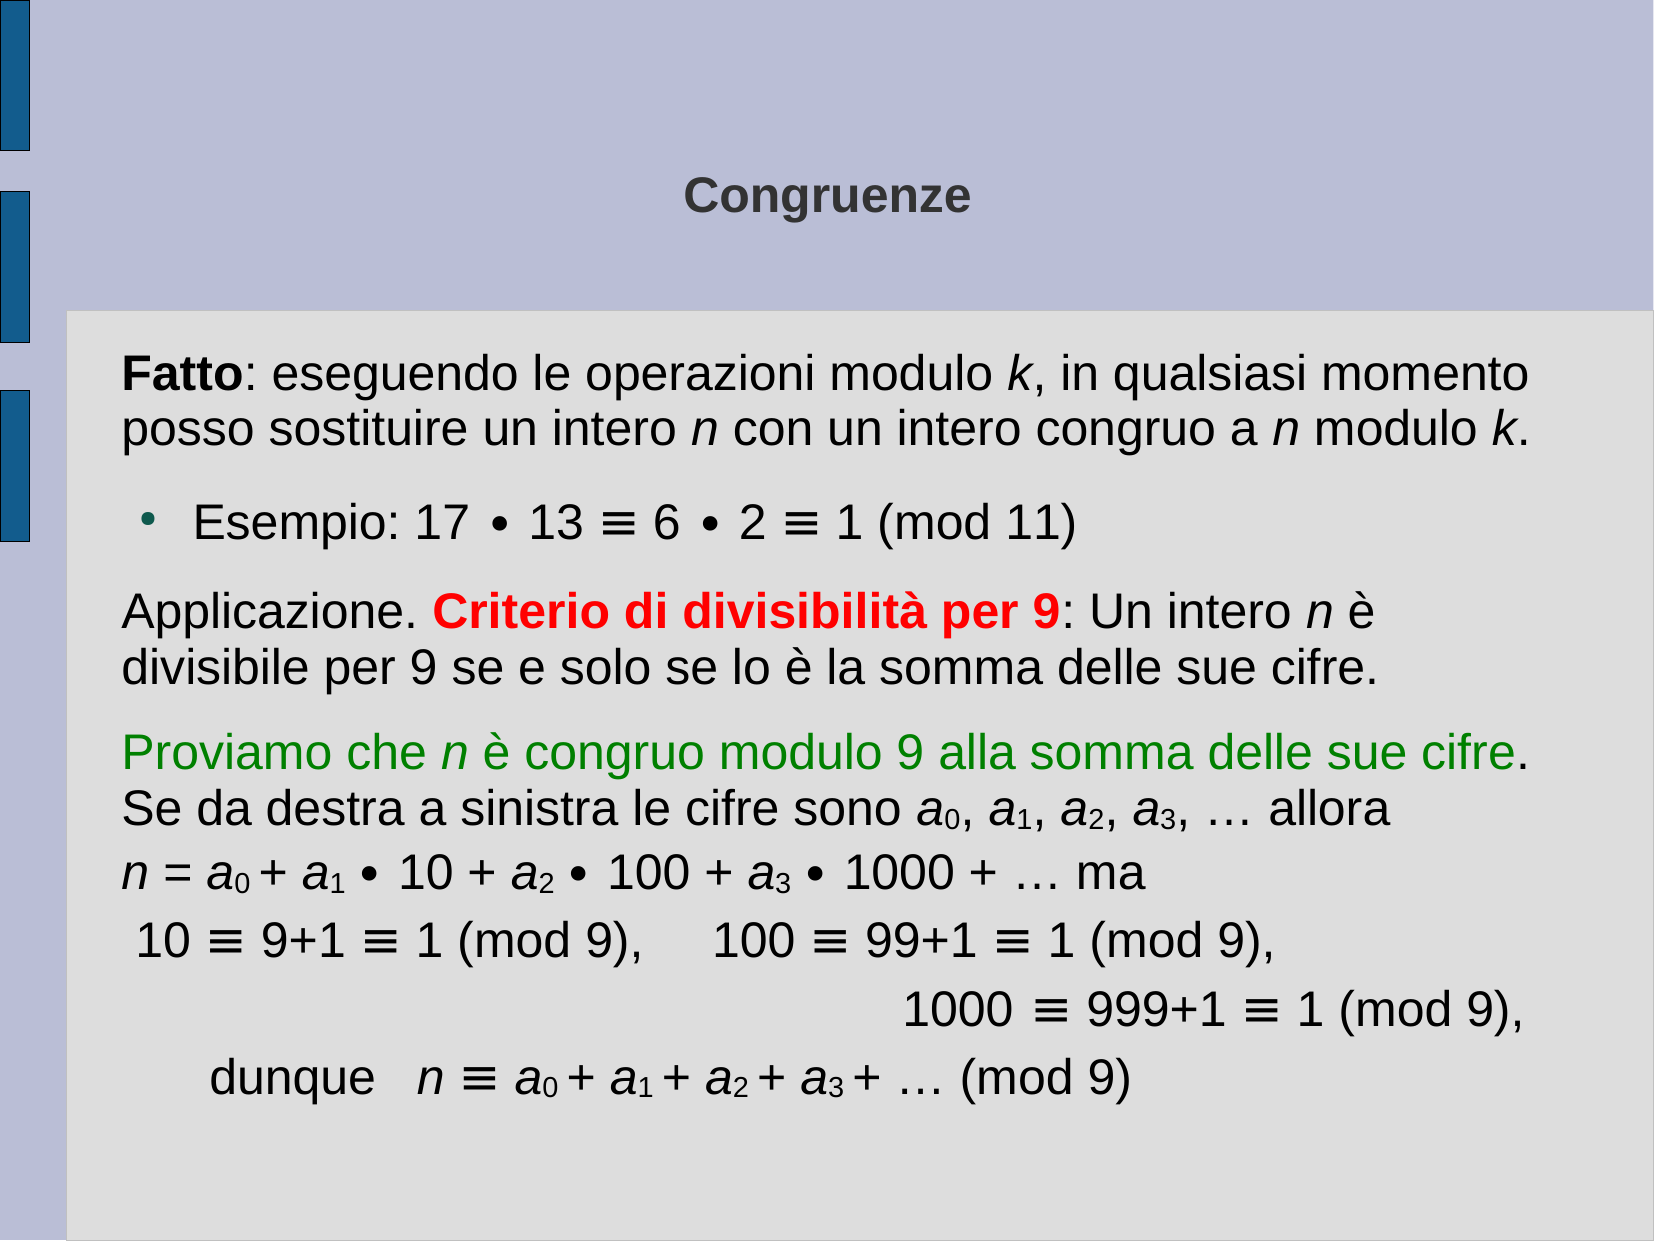

# Congruenze
Fatto: eseguendo le operazioni modulo k, in qualsiasi momento posso sostituire un intero n con un intero congruo a n modulo k.
Esempio: 17 ∙ 13 ≡ 6 ∙ 2 ≡ 1 (mod 11)
Applicazione. Criterio di divisibilità per 9: Un intero n è divisibile per 9 se e solo se lo è la somma delle sue cifre.
Proviamo che n è congruo modulo 9 alla somma delle sue cifre. Se da destra a sinistra le cifre sono a0, a1, a2, a3, … allora n = a0 + a1 ∙ 10 + a2 ∙ 100 + a3 ∙ 1000 + … ma 10 ≡ 9+1 ≡ 1 (mod 9),	100 ≡ 99+1 ≡ 1 (mod 9), 1000 ≡ 999+1 ≡ 1 (mod 9),	 dunque 	n ≡ a0 + a1 + a2 + a3 + … (mod 9)